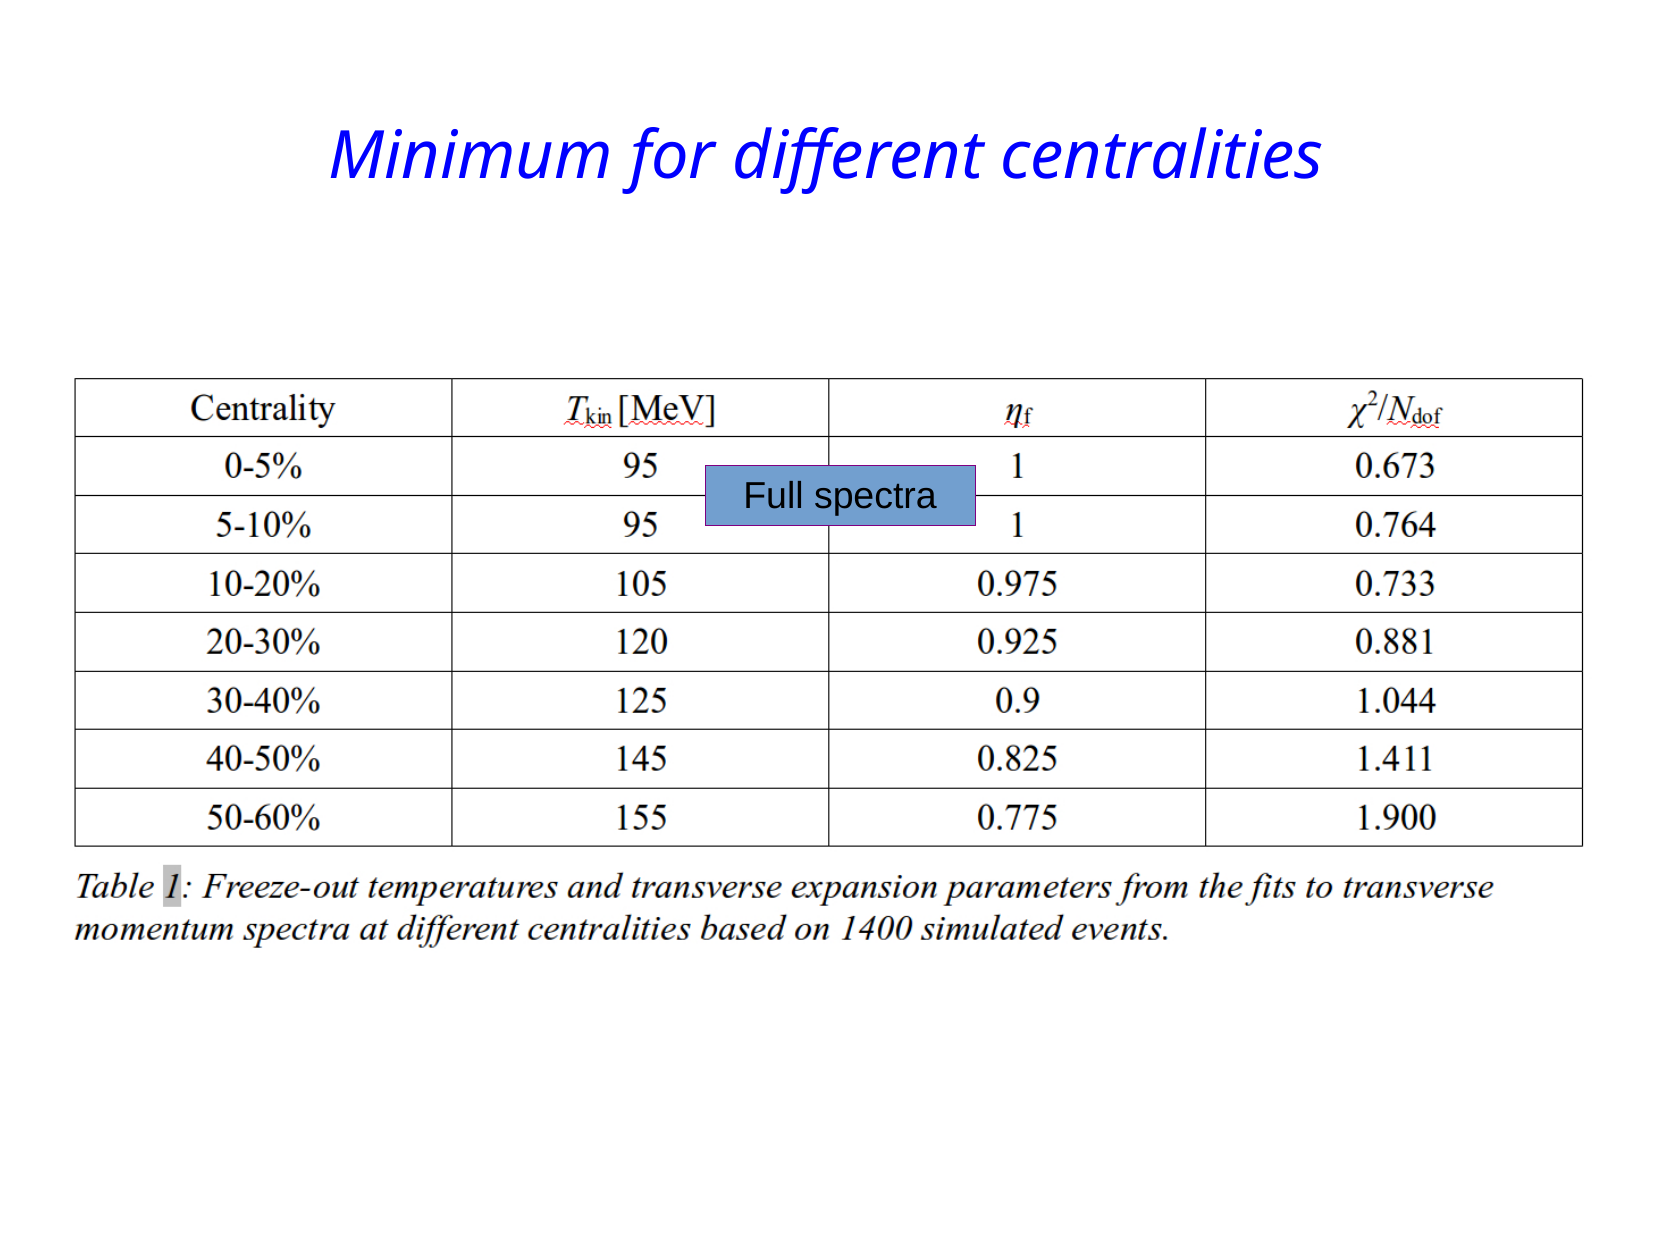

# Minimum for different centralities
Full spectra